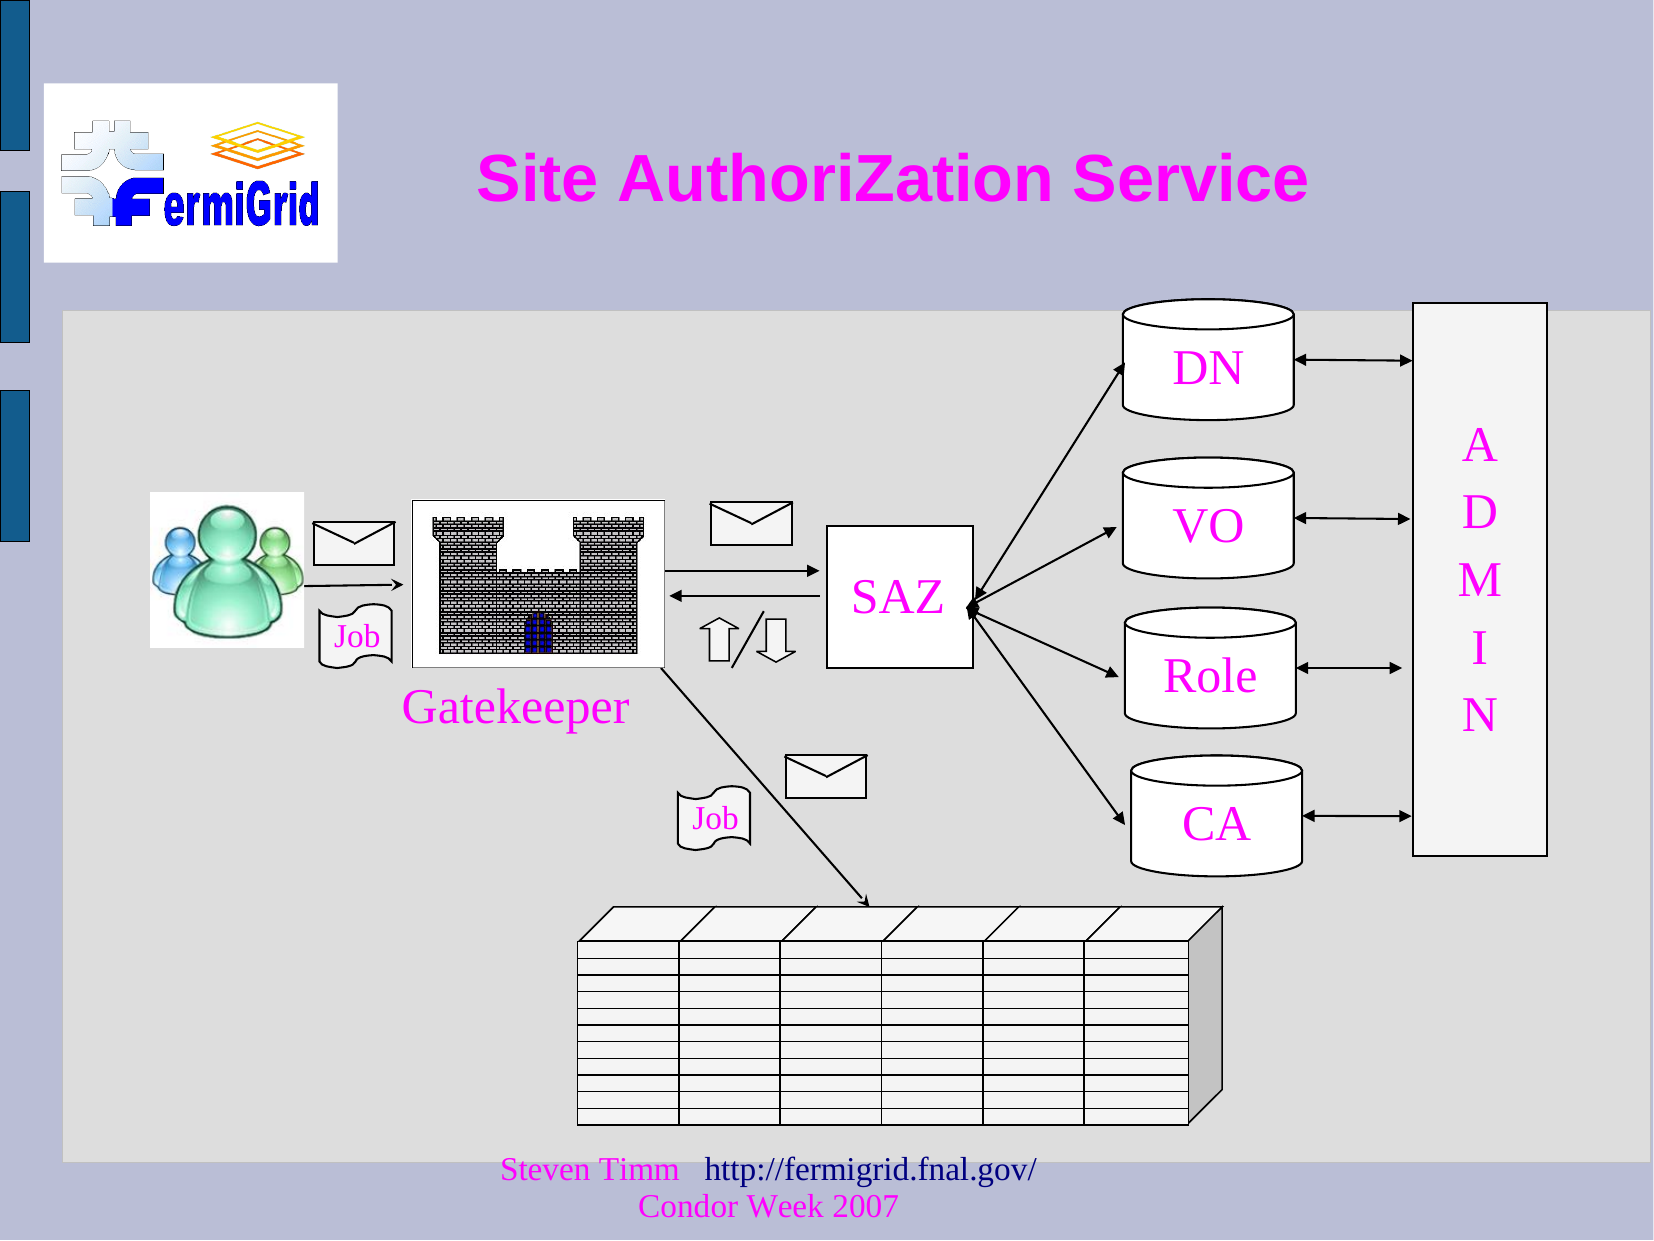

# Site AuthoriZation Service
DN
A
D
M
I
N
VO
Job
SAZ
Role
Job
Gatekeeper
CA